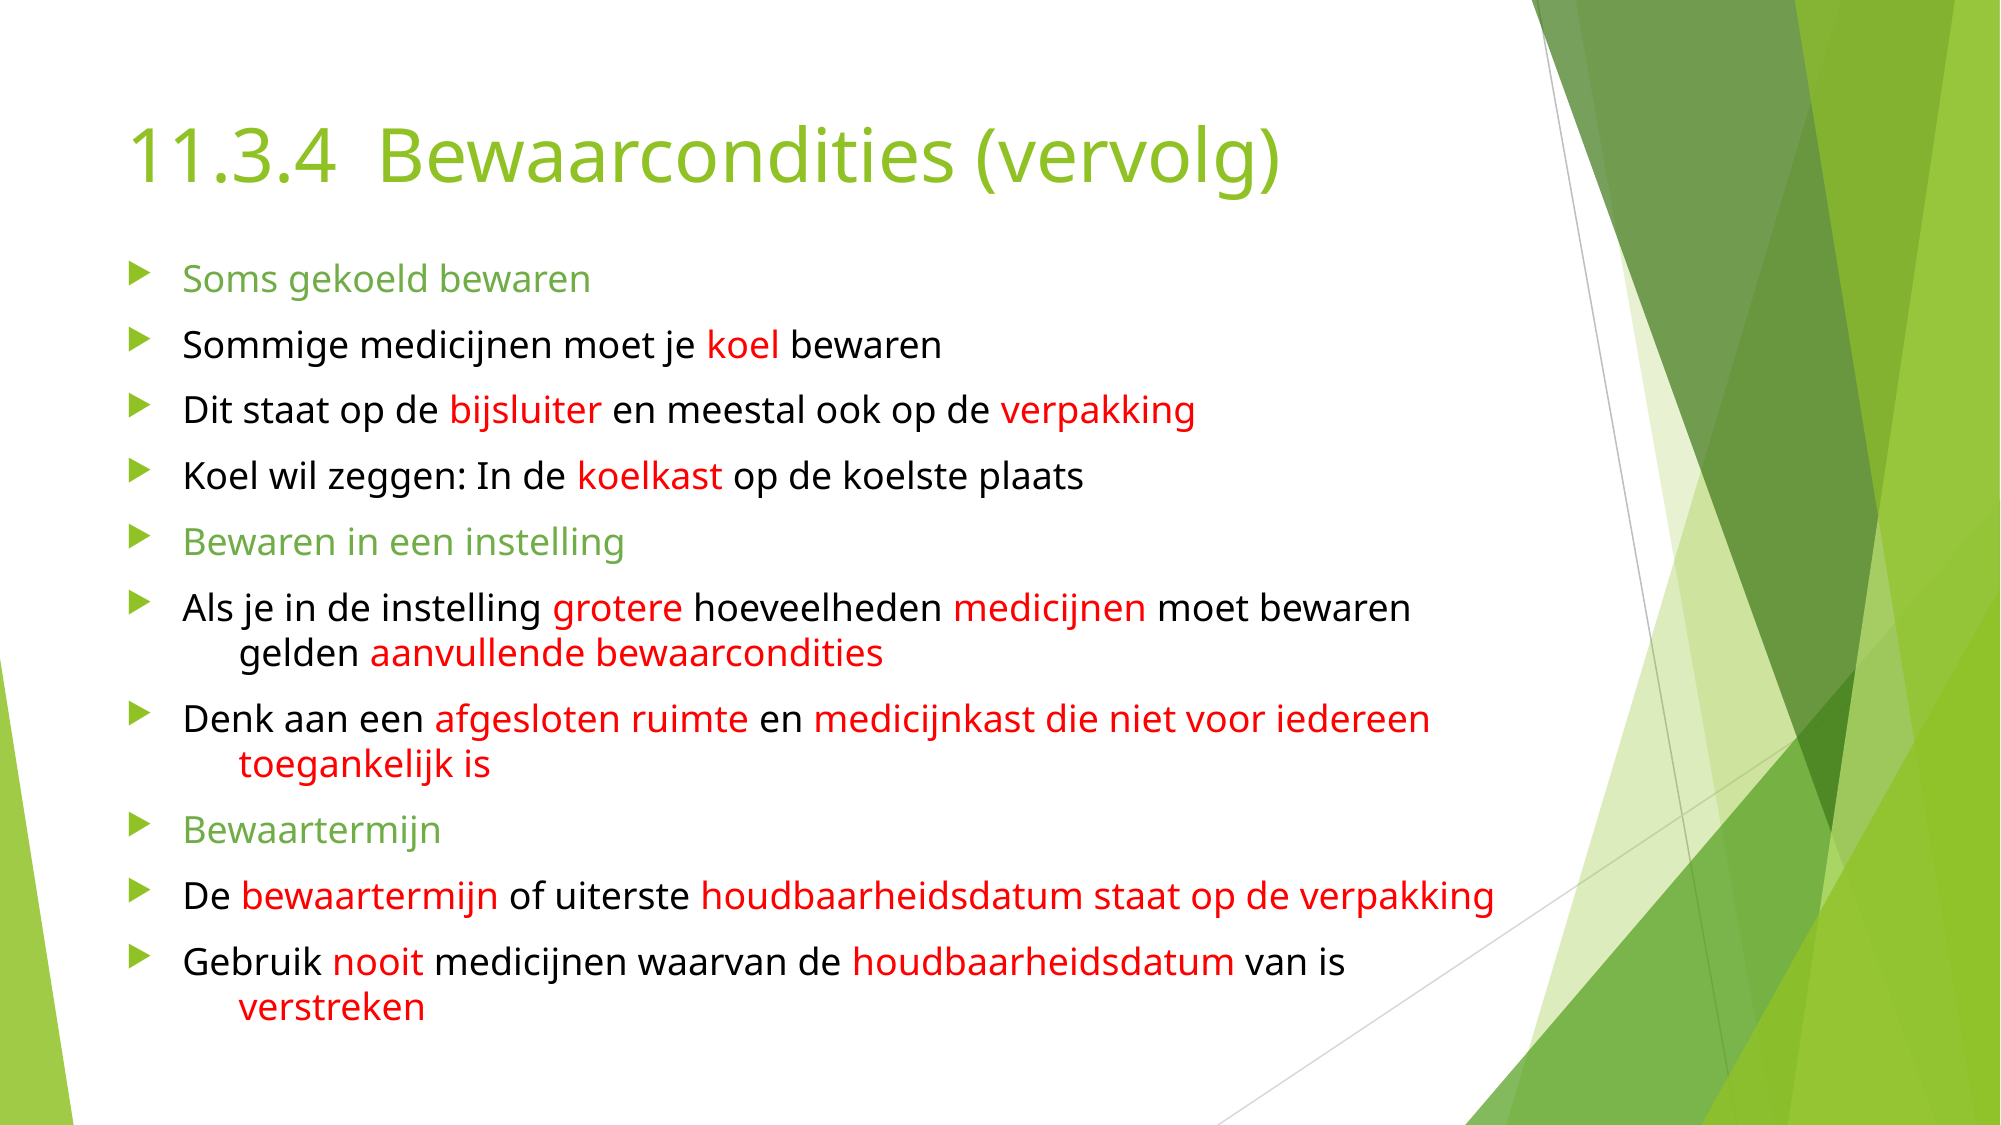

# 11.3.4 Bewaarcondities (vervolg)
Soms gekoeld bewaren
Sommige medicijnen moet je koel bewaren
Dit staat op de bijsluiter en meestal ook op de verpakking
Koel wil zeggen: In de koelkast op de koelste plaats
Bewaren in een instelling
Als je in de instelling grotere hoeveelheden medicijnen moet bewaren gelden aanvullende bewaarcondities
Denk aan een afgesloten ruimte en medicijnkast die niet voor iedereen toegankelijk is
Bewaartermijn
De bewaartermijn of uiterste houdbaarheidsdatum staat op de verpakking
Gebruik nooit medicijnen waarvan de houdbaarheidsdatum van is verstreken